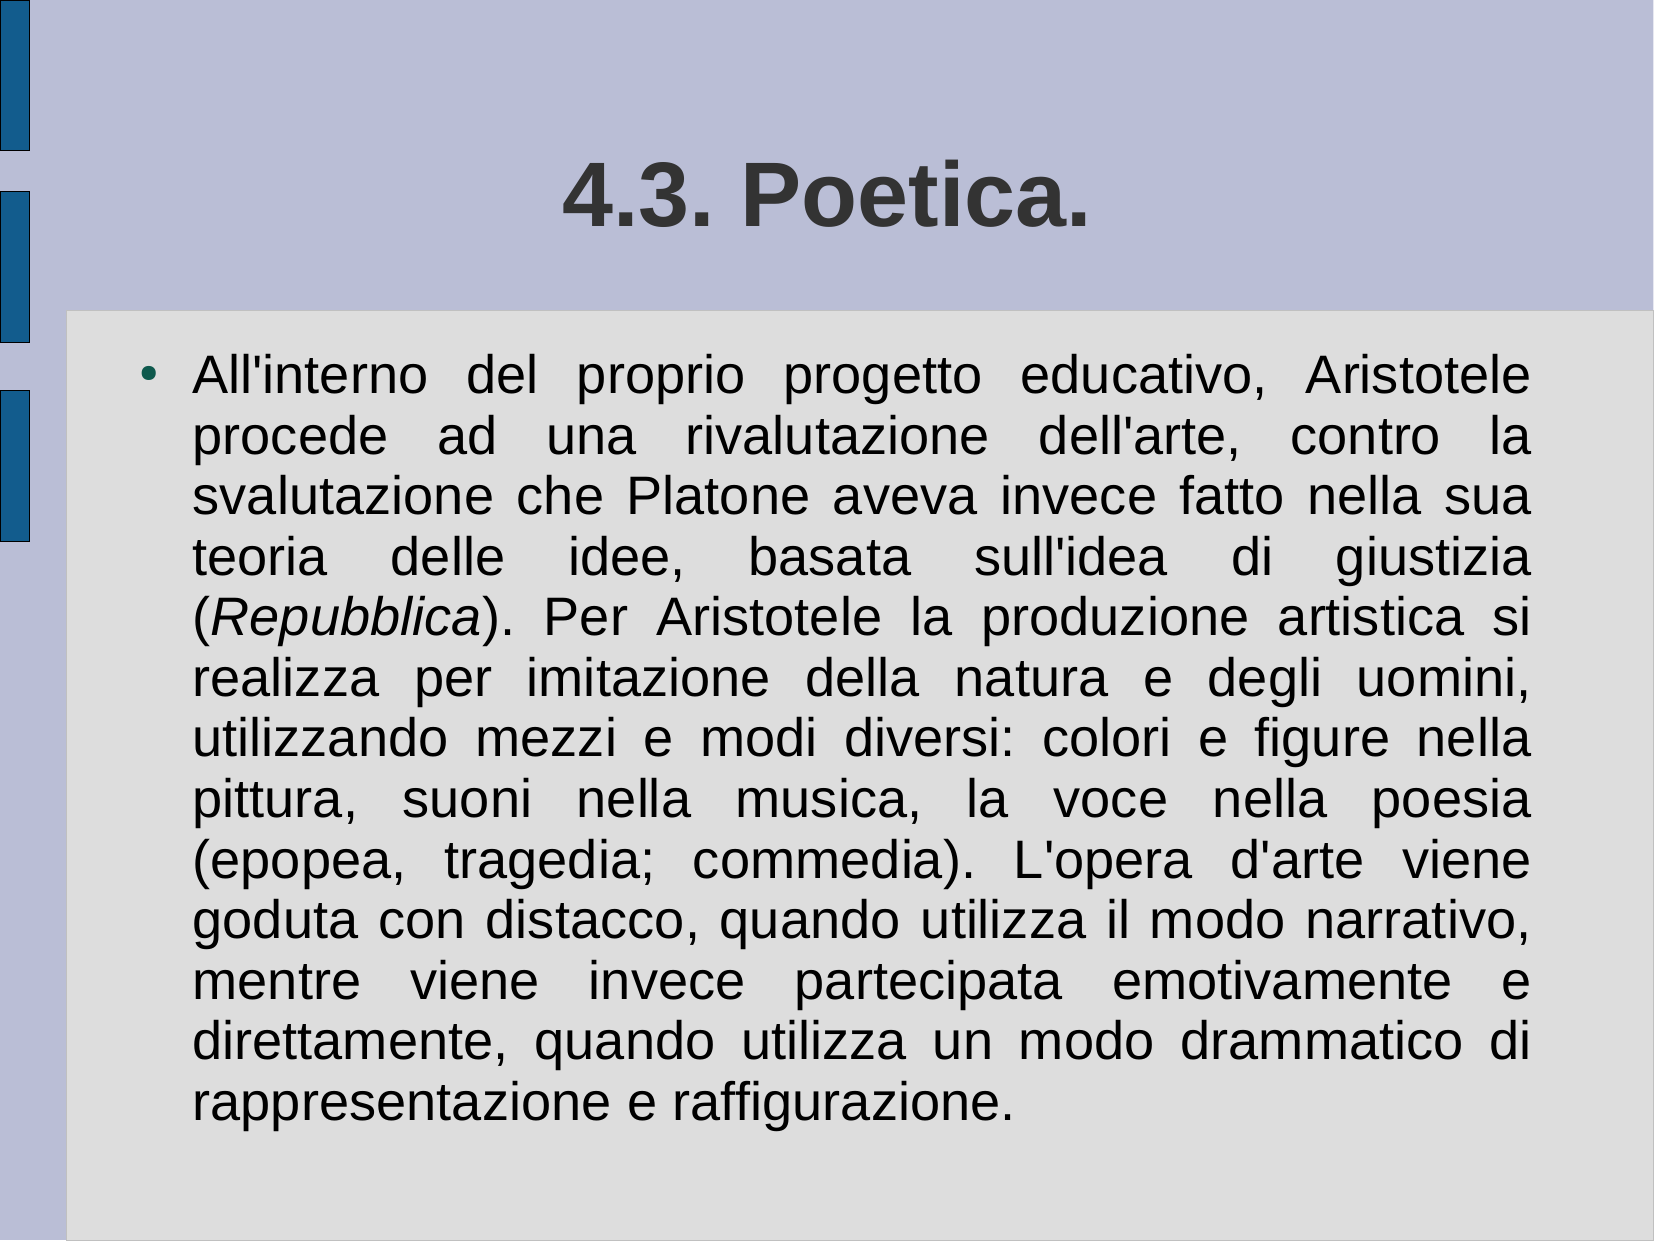

# 4.3. Poetica.
All'interno del proprio progetto educativo, Aristotele procede ad una rivalutazione dell'arte, contro la svalutazione che Platone aveva invece fatto nella sua teoria delle idee, basata sull'idea di giustizia (Repubblica). Per Aristotele la produzione artistica si realizza per imitazione della natura e degli uomini, utilizzando mezzi e modi diversi: colori e figure nella pittura, suoni nella musica, la voce nella poesia (epopea, tragedia; commedia). L'opera d'arte viene goduta con distacco, quando utilizza il modo narrativo, mentre viene invece partecipata emotivamente e direttamente, quando utilizza un modo drammatico di rappresentazione e raffigurazione.